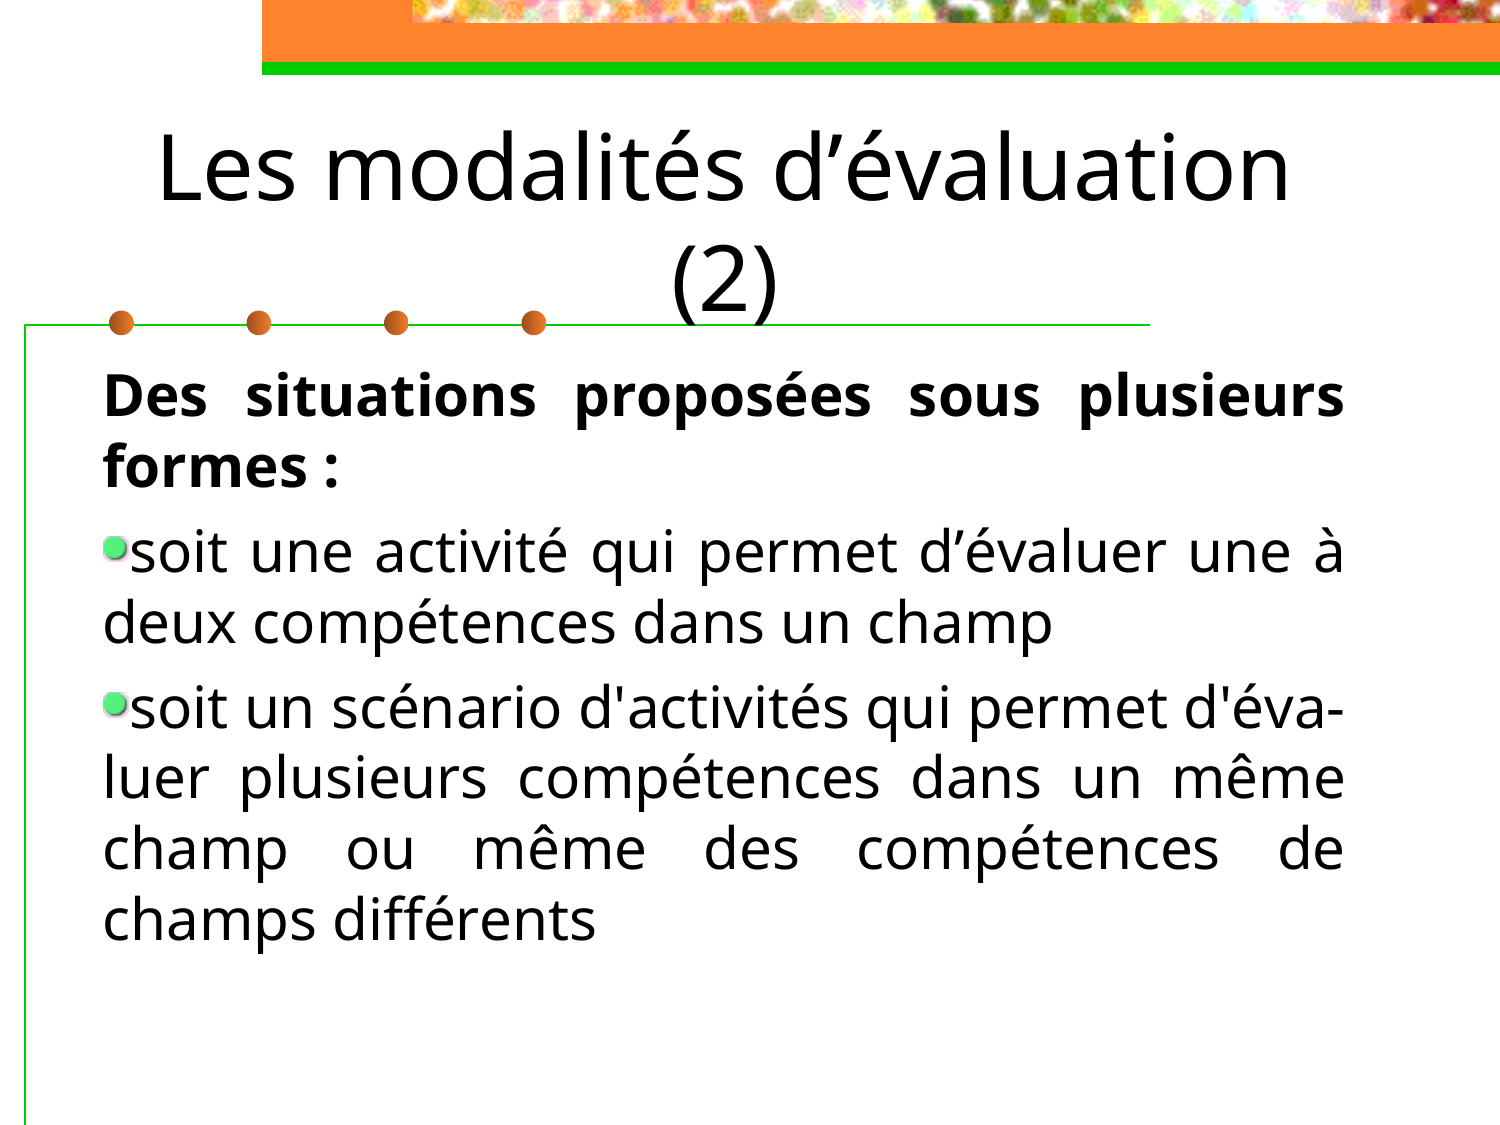

# Les modalités d’évaluation (2)
Des situations proposées sous plusieurs formes :
soit une activité qui permet d’évaluer une à deux compétences dans un champ
soit un scénario d'activités qui permet d'éva-luer plusieurs compétences dans un même champ ou même des compétences de champs différents